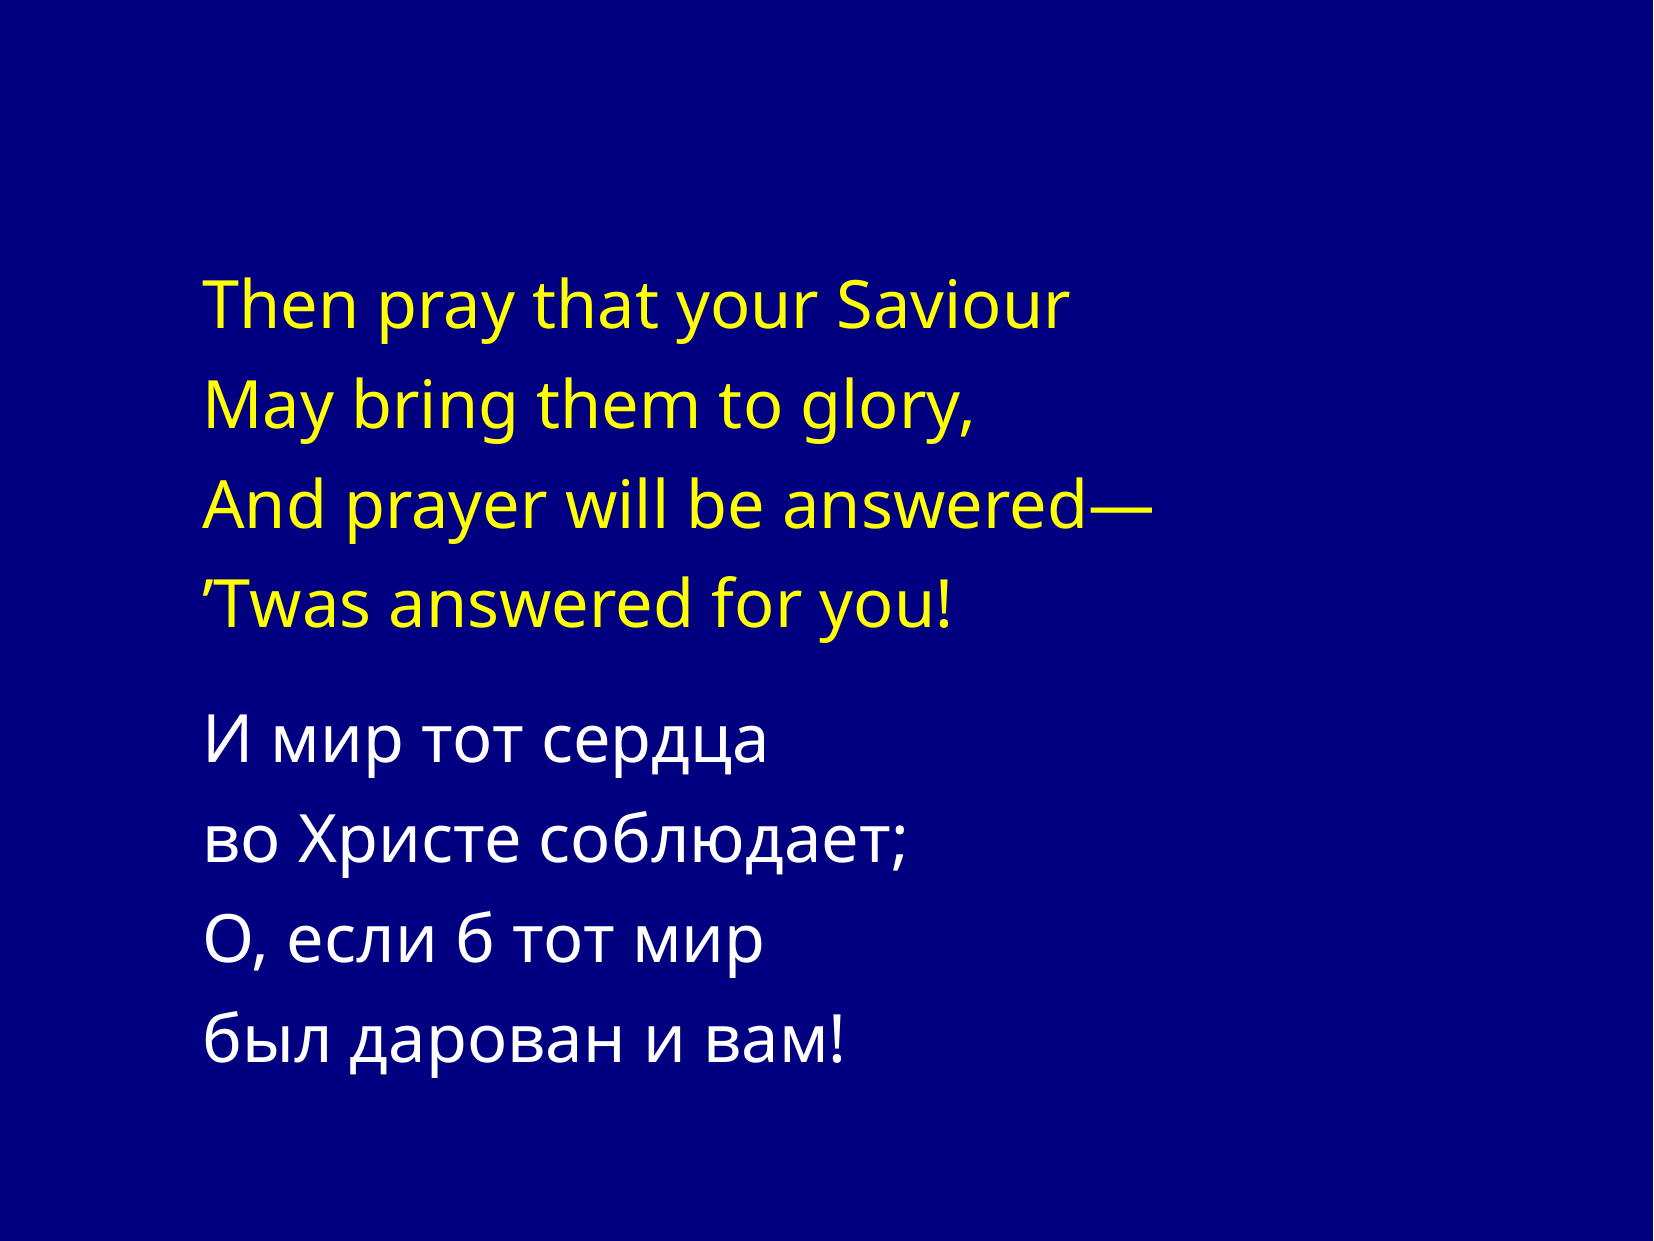

Then pray that your Saviour
	May bring them to glory,
	And prayer will be answered—
	’Twas answered for you!
	И мир тот сердца
	во Христе соблюдает;
	О, если б тот мир
	был дарован и вам!